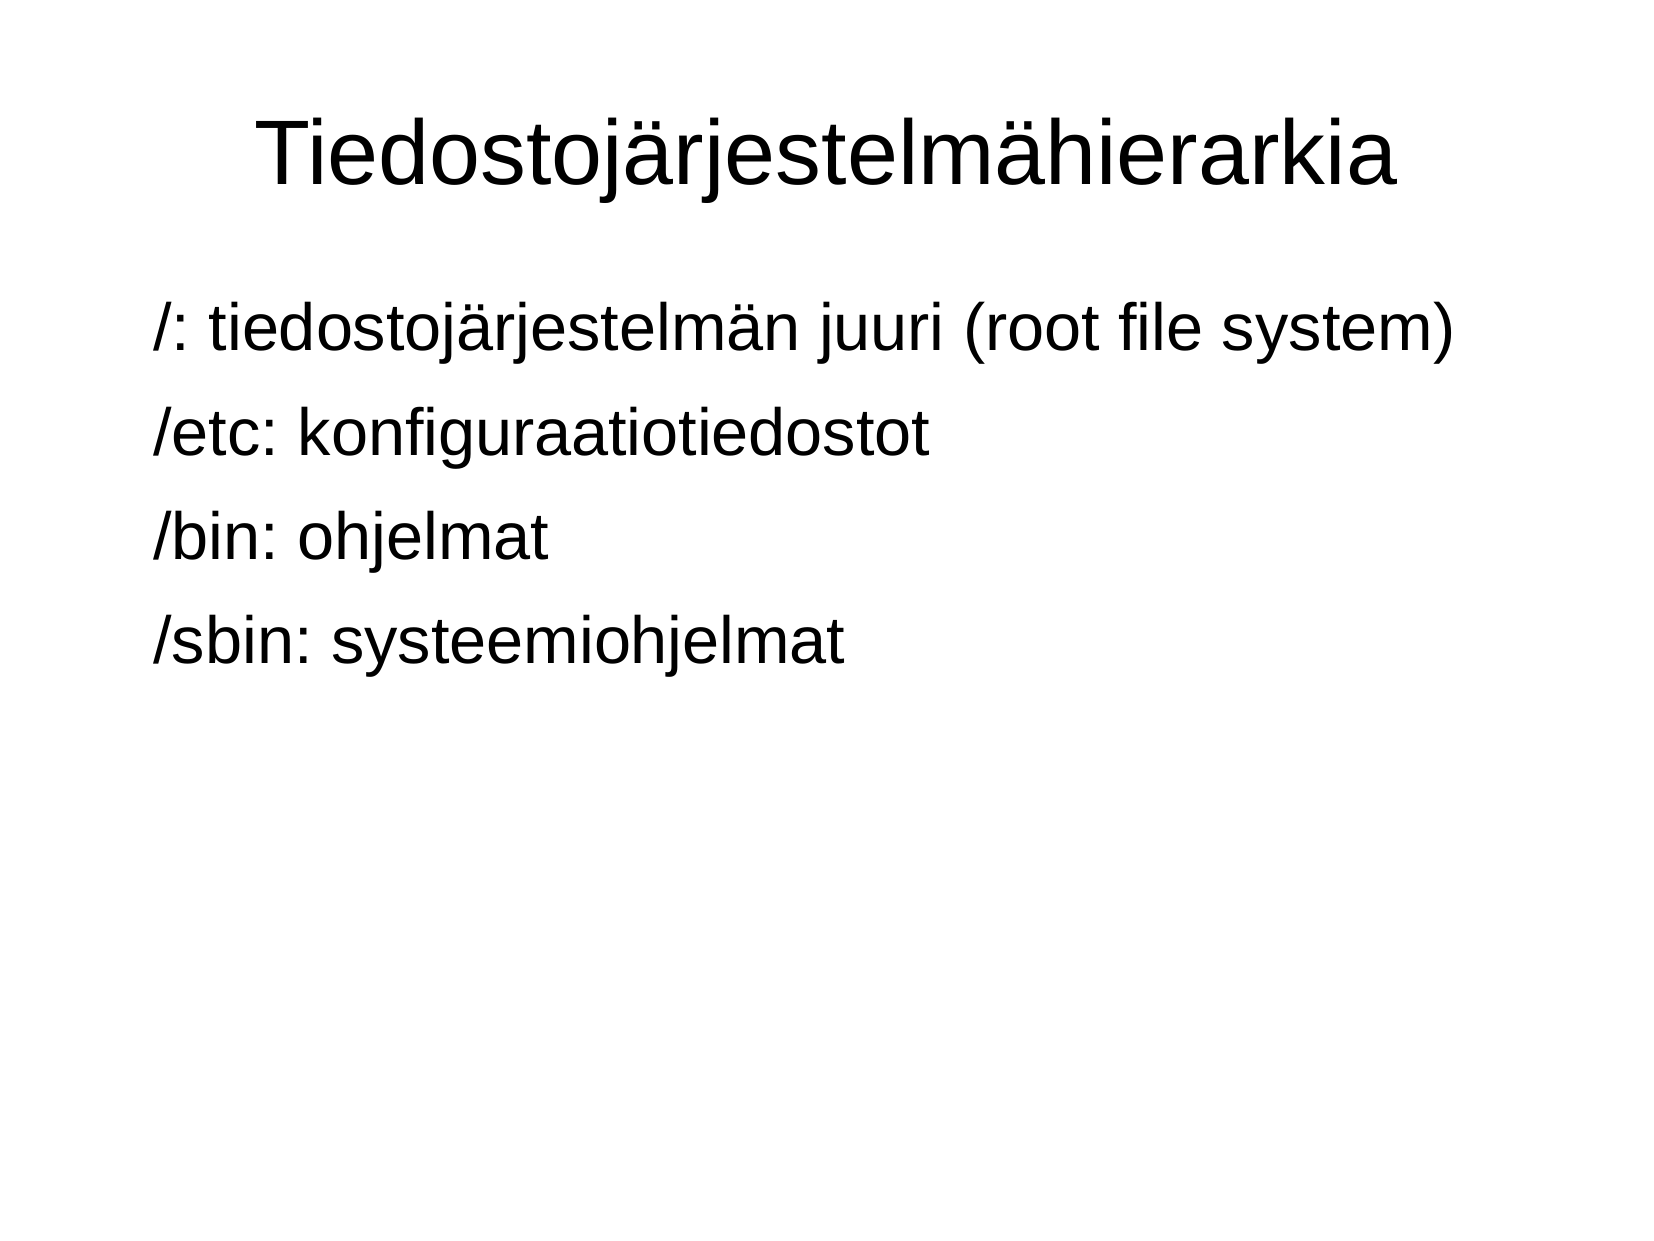

# Tiedostojärjestelmähierarkia
/: tiedostojärjestelmän juuri (root file system)
/etc: konfiguraatiotiedostot
/bin: ohjelmat
/sbin: systeemiohjelmat